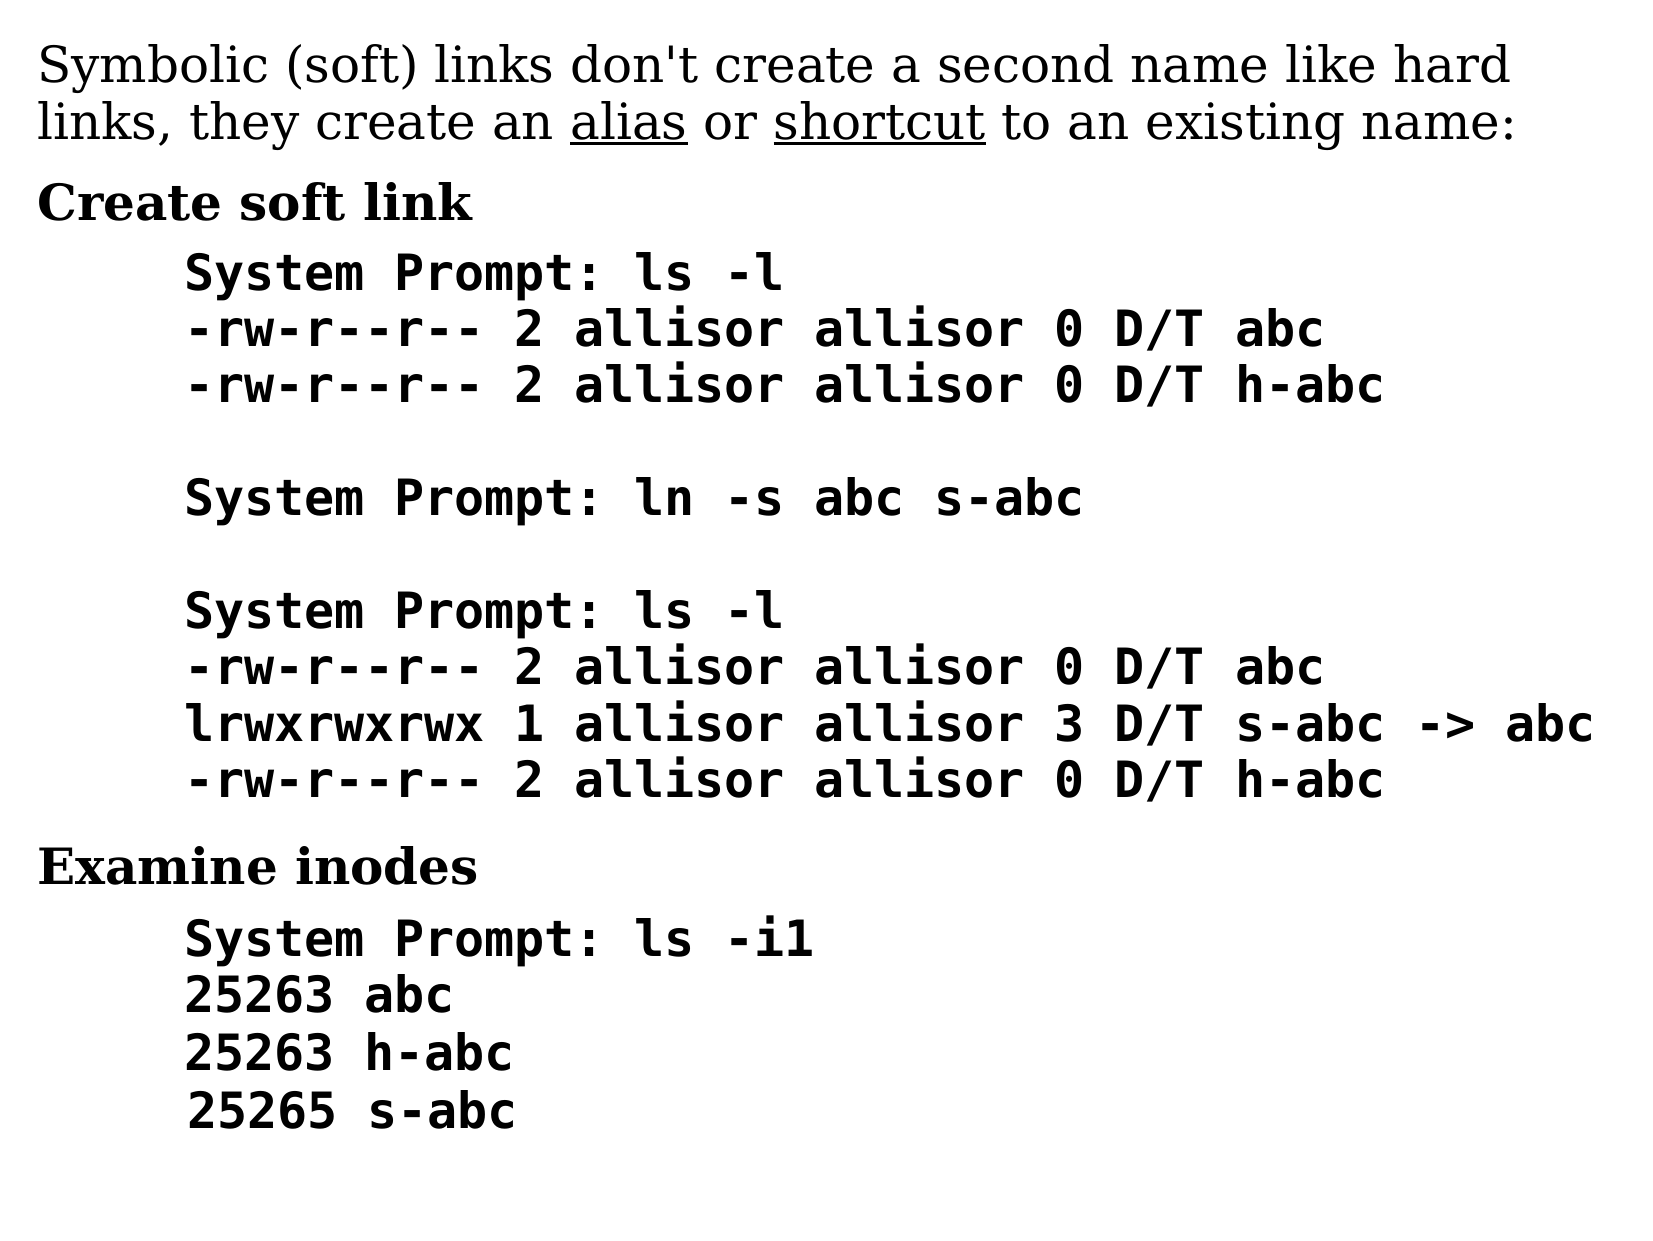

Symbolic (soft) links don't create a second name like hard links, they create an alias or shortcut to an existing name:
Create soft link
		System Prompt: ls -l
		-rw-r--r-- 2 allisor allisor 0 D/T abc
		-rw-r--r-- 2 allisor allisor 0 D/T h-abc
		System Prompt: ln -s abc s-abc
		System Prompt: ls -l
		-rw-r--r-- 2 allisor allisor 0 D/T abc
		lrwxrwxrwx 1 allisor allisor 3 D/T s-abc -> abc
		-rw-r--r-- 2 allisor allisor 0 D/T h-abc
Examine inodes
		System Prompt: ls -i1
		25263 abc
		25263 h-abc
	25265 s-abc